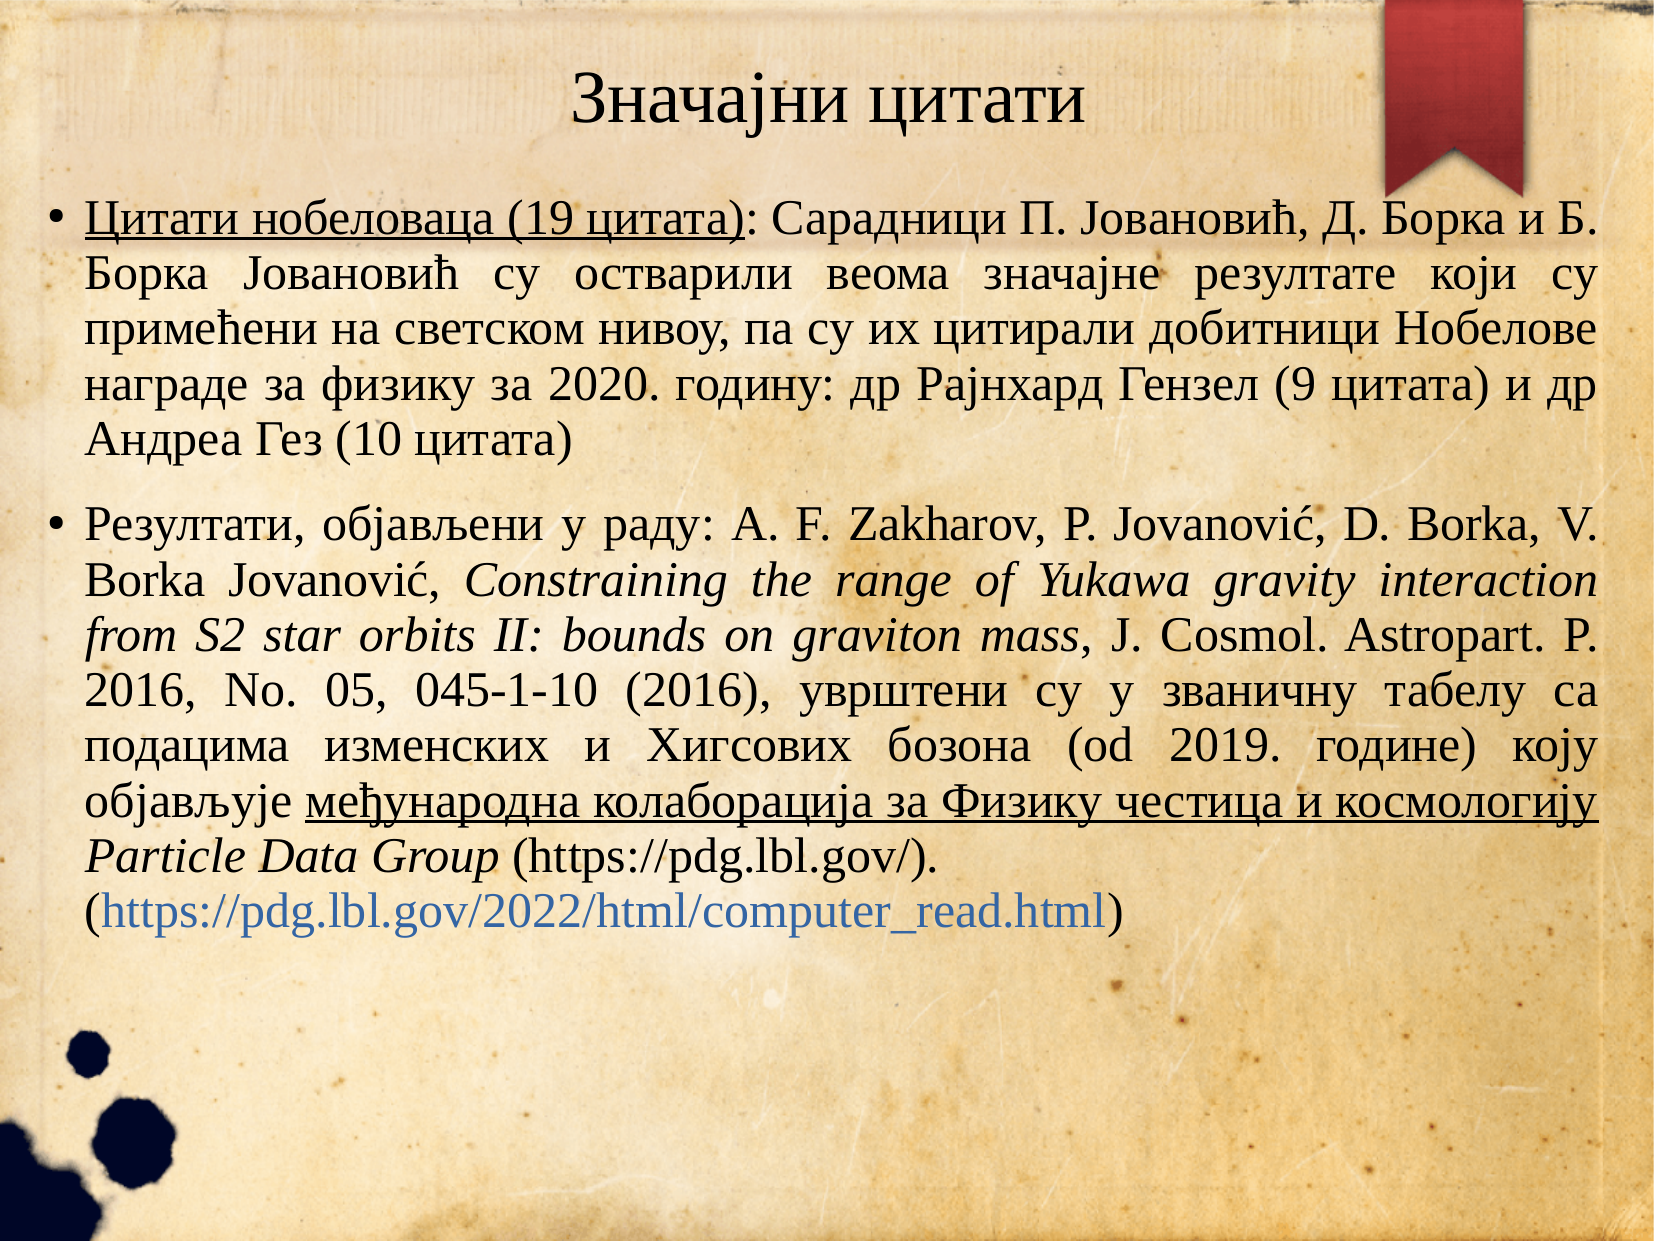

# Значајни цитати
Цитати нобеловаца (19 цитата): Сарадници П. Jовановић, Д. Борка и Б. Борка Jовановић су остварили веома значаjне резултате коjи су примећени на светском нивоу, па су их цитирали добитници Нобелове награде за физику за 2020. годину: др Раjнхард Гензел (9 цитата) и др Андреа Гез (10 цитата)
Резултати, објављени у раду: A. F. Zakharov, P. Jovanović, D. Borka, V. Borka Jovanović, Constraining the range of Yukawa gravity interaction from S2 star orbits II: bounds on graviton mass, J. Cosmol. Astropart. P. 2016, No. 05, 045-1-10 (2016), уврштени су у званичну табелу са подацима изменских и Хигсових бозона (od 2019. године) коју објављује међународна колаборација за Физику честица и космологију Particle Data Group (https://pdg.lbl.gov/).
 (https://pdg.lbl.gov/2022/html/computer_read.html)